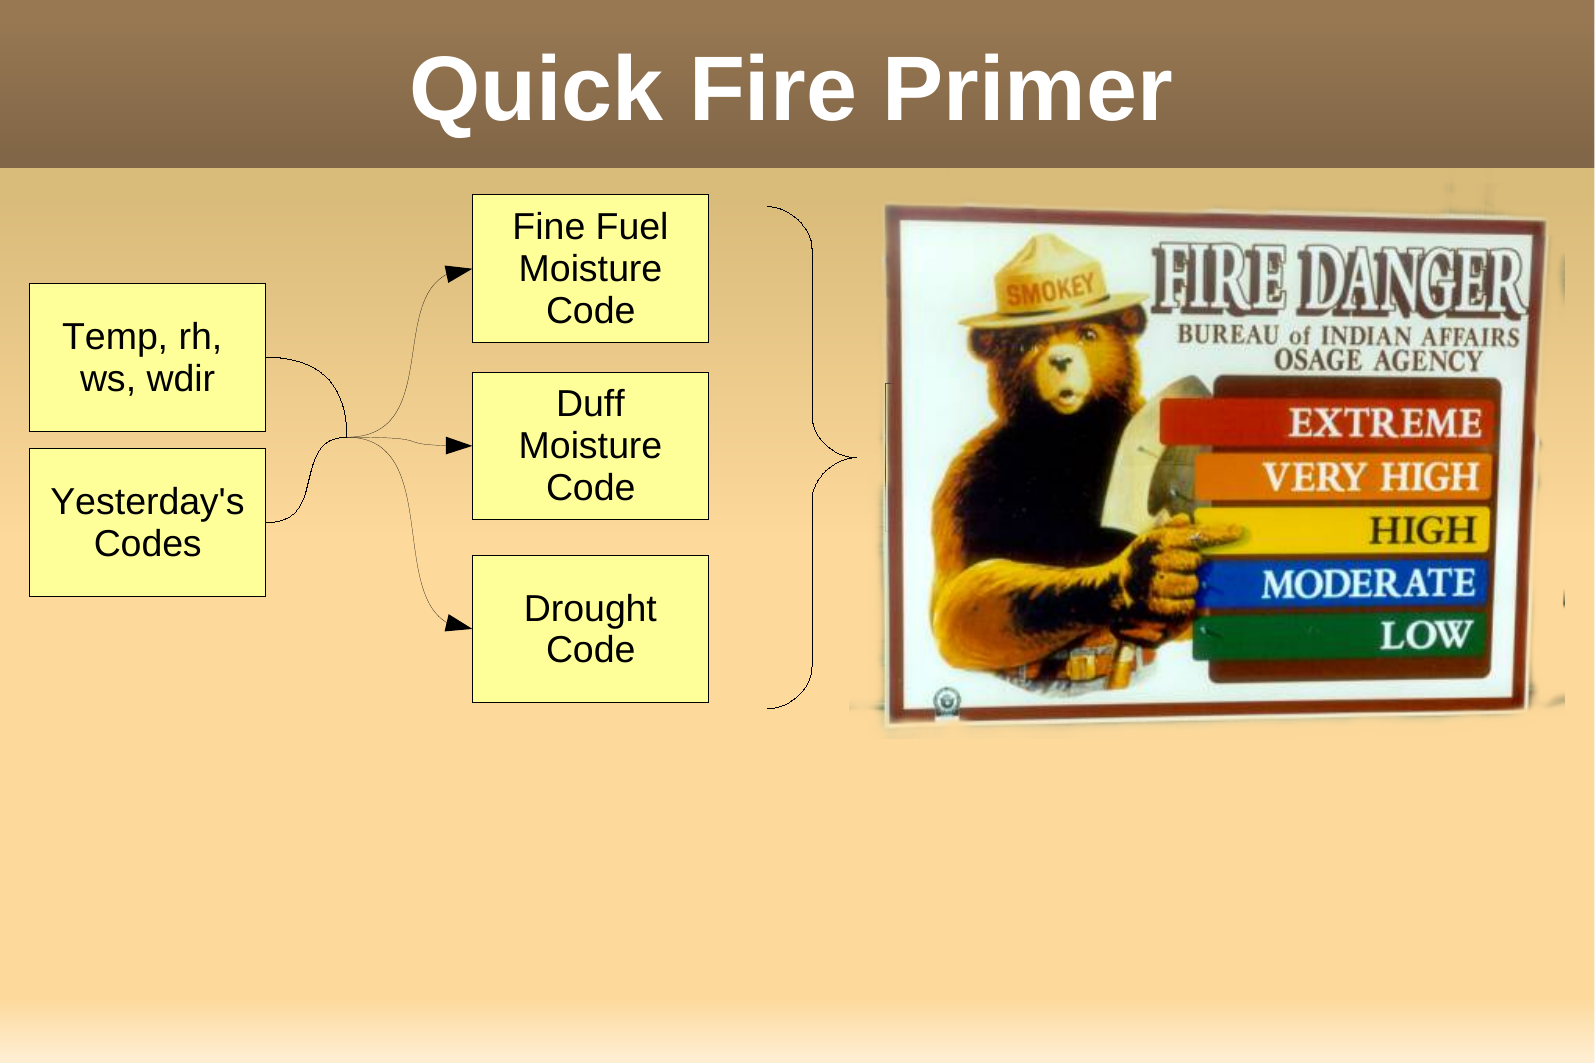

# Quick Fire Primer
Fine Fuel
Moisture
Code
Temp, rh,
ws, wdir
Duff
Moisture
Code
Fire
Weather
Index
Yesterday's
Codes
Drought
Code